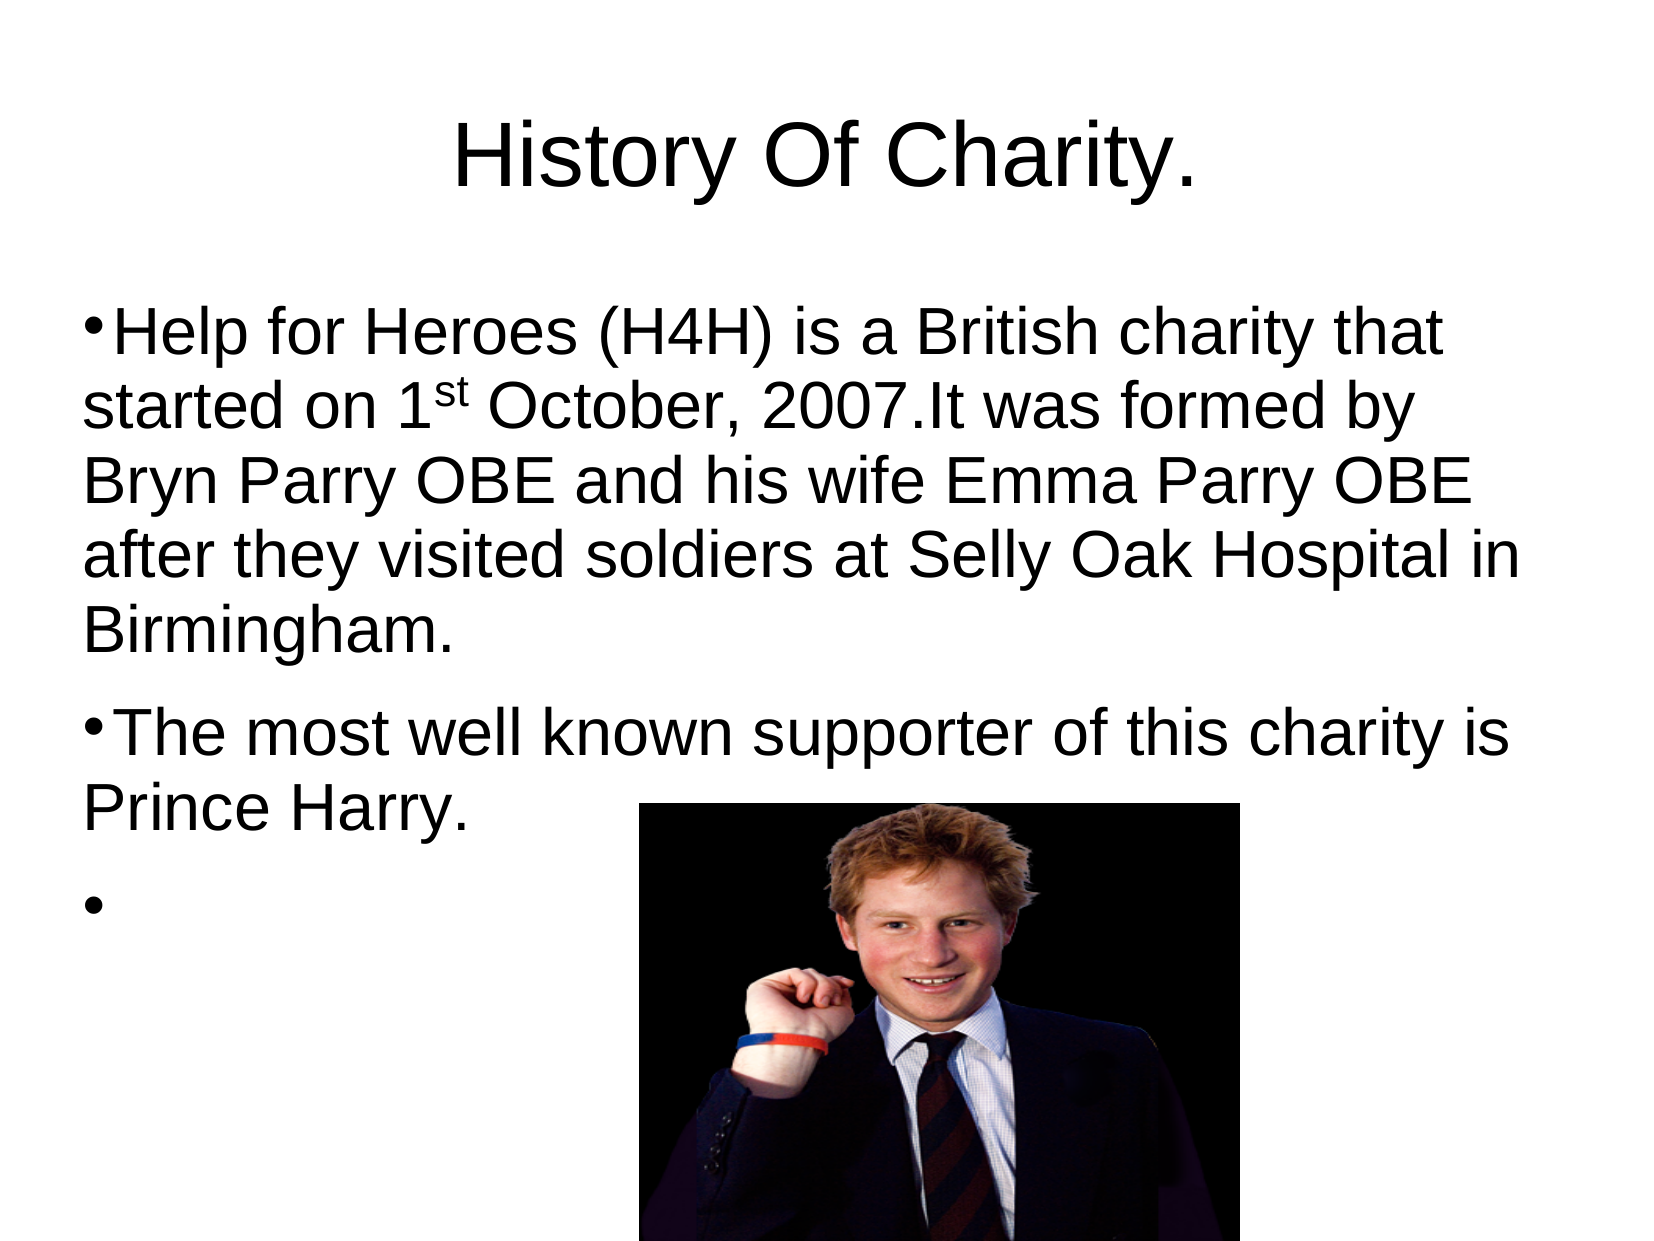

# History Of Charity.
Help for Heroes (H4H) is a British charity that started on 1st October, 2007.It was formed by Bryn Parry OBE and his wife Emma Parry OBE after they visited soldiers at Selly Oak Hospital in Birmingham.
The most well known supporter of this charity is Prince Harry.